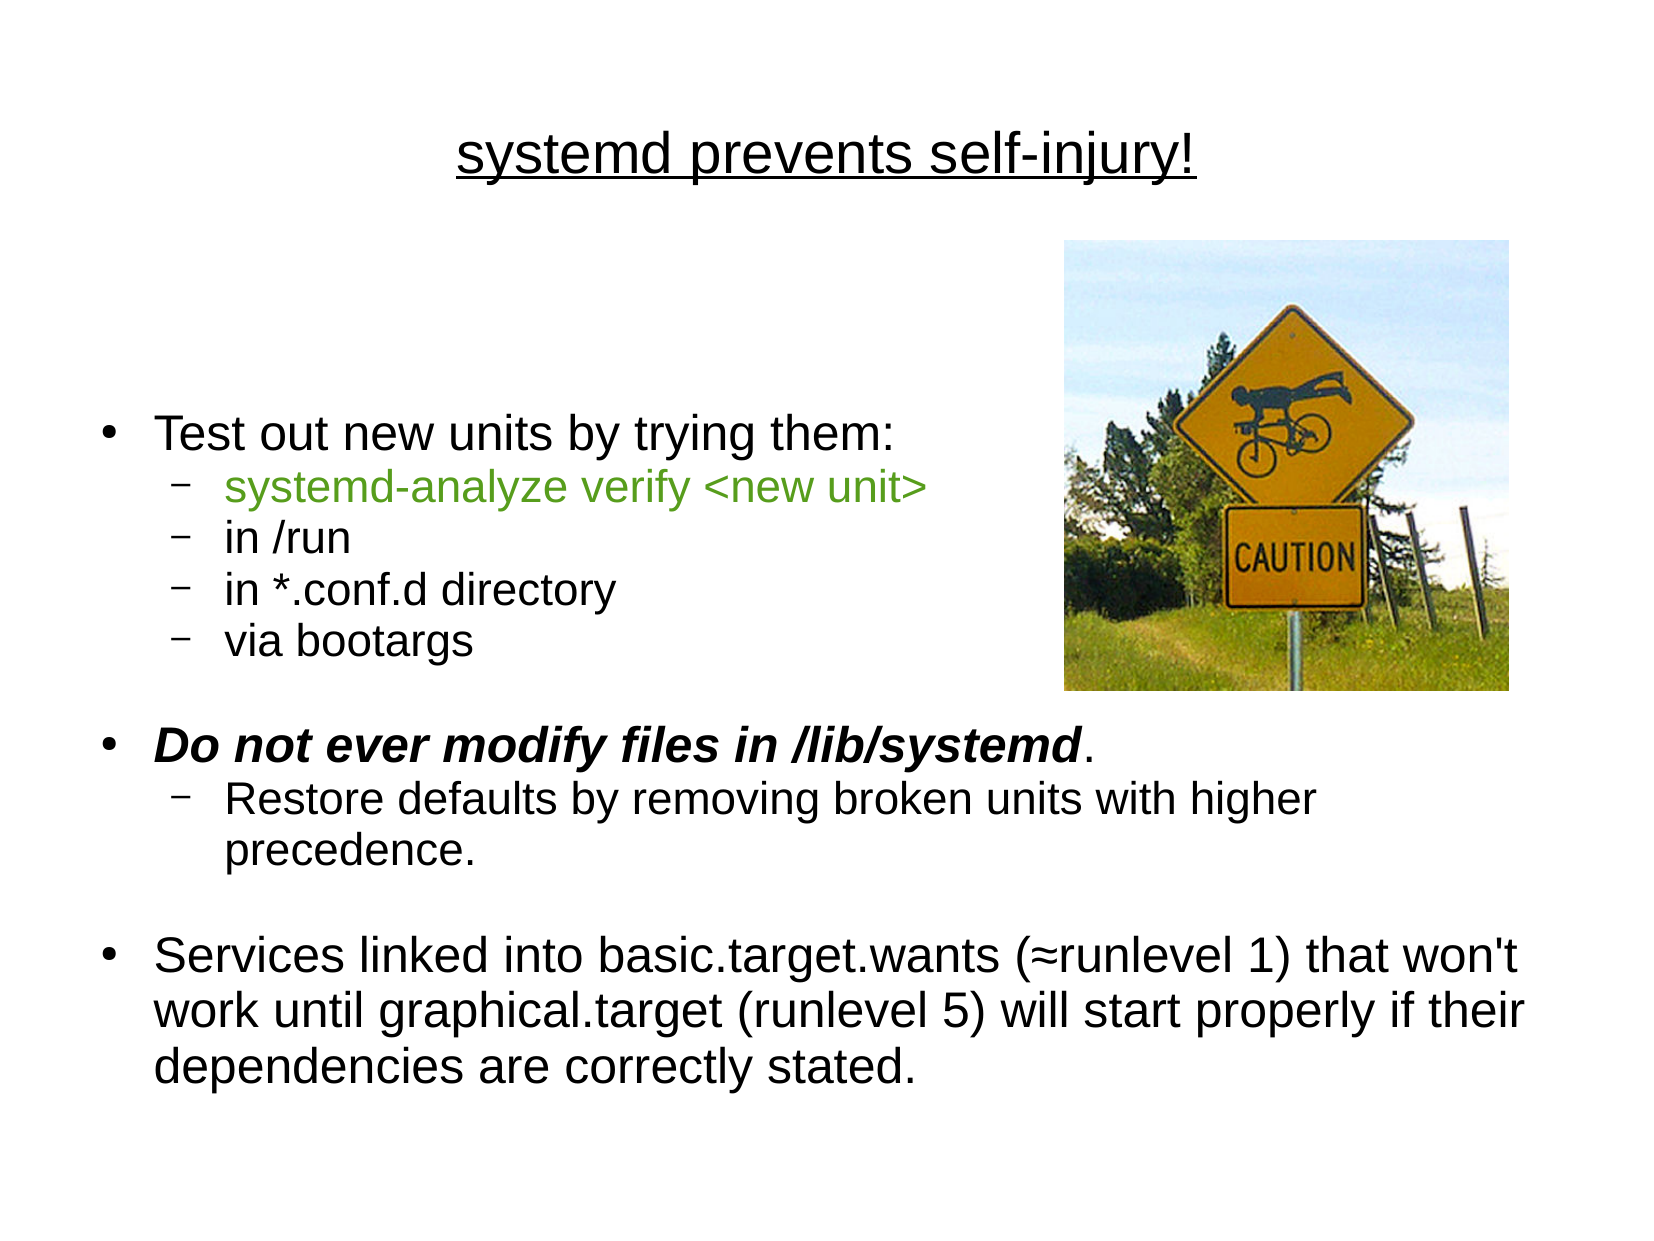

systemd prevents self-injury!
# Test out new units by trying them:
systemd-analyze verify <new unit>
in /run
in *.conf.d directory
via bootargs
Do not ever modify files in /lib/systemd.
Restore defaults by removing broken units with higher precedence.
Services linked into basic.target.wants (≈runlevel 1) that won't work until graphical.target (runlevel 5) will start properly if their dependencies are correctly stated.